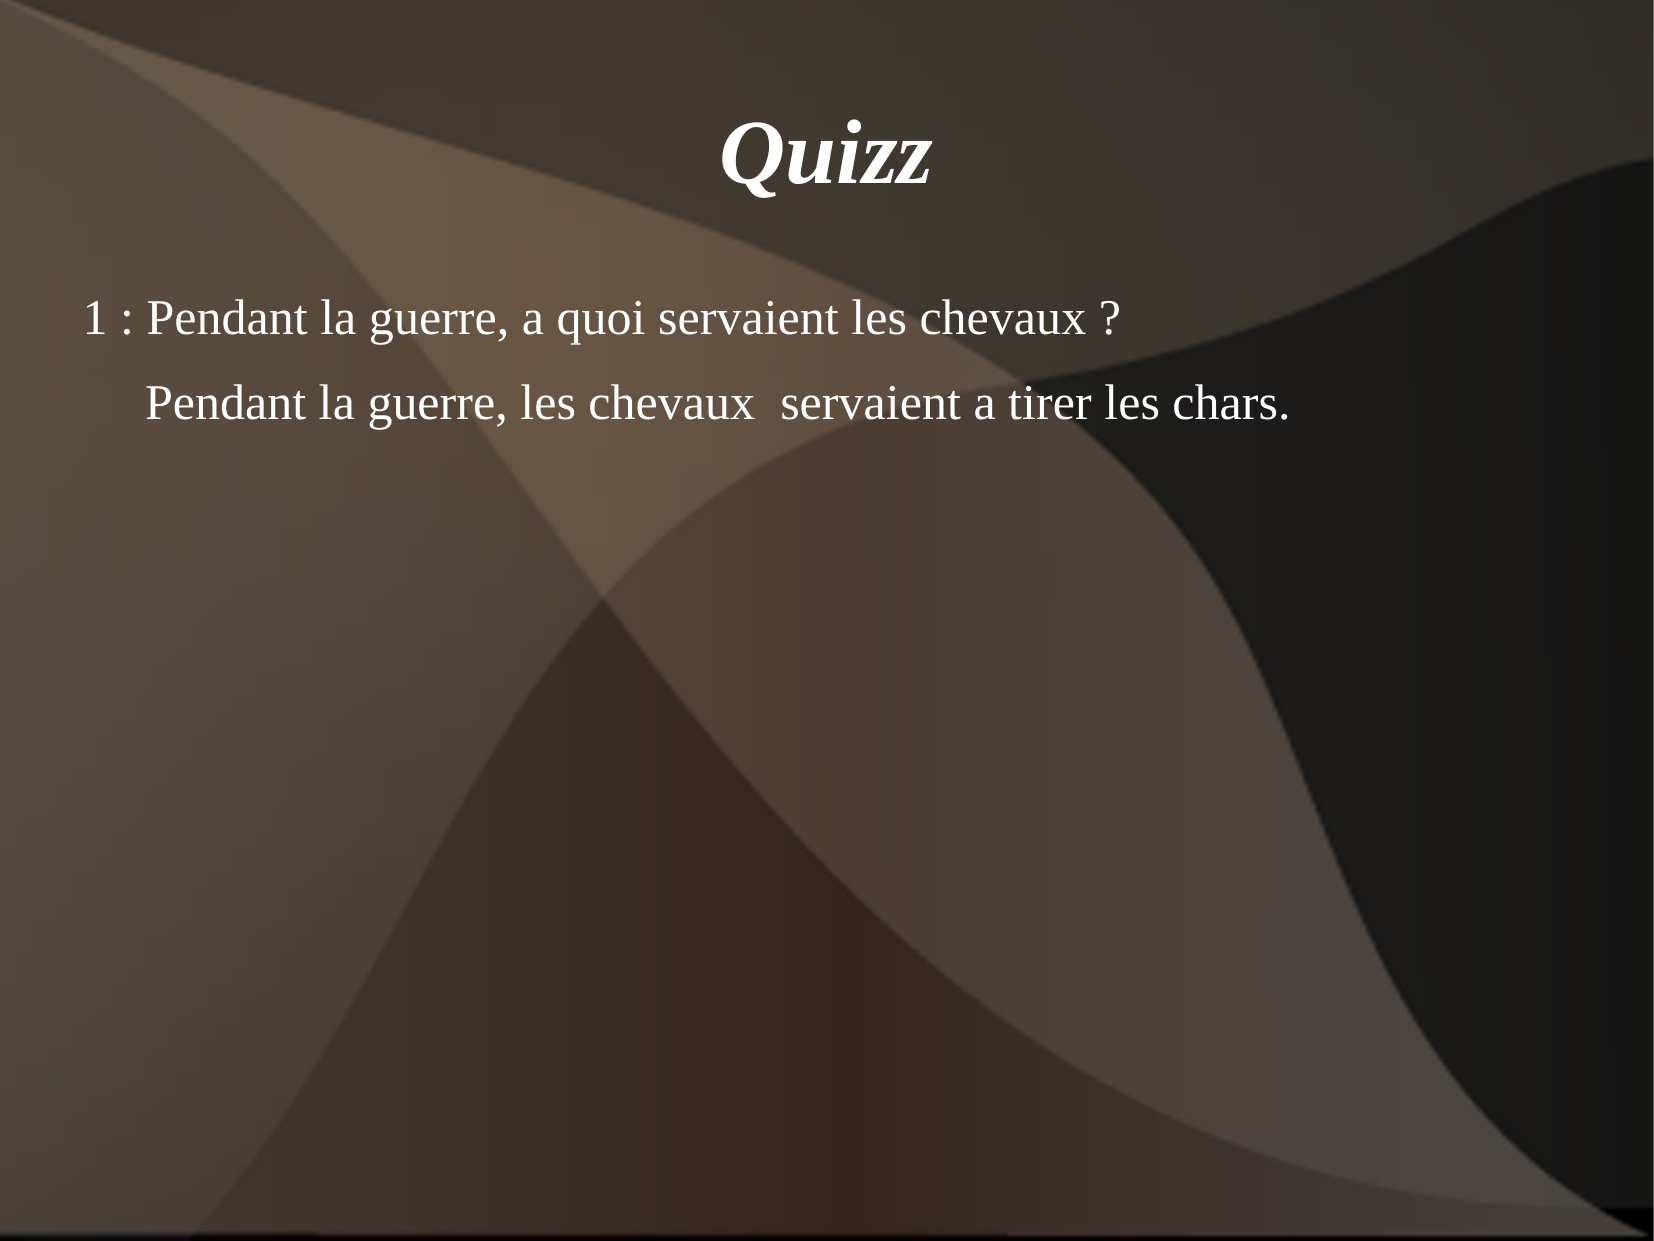

# Quizz
1 : Pendant la guerre, a quoi servaient les chevaux ?
 Pendant la guerre, les chevaux servaient a tirer les chars.